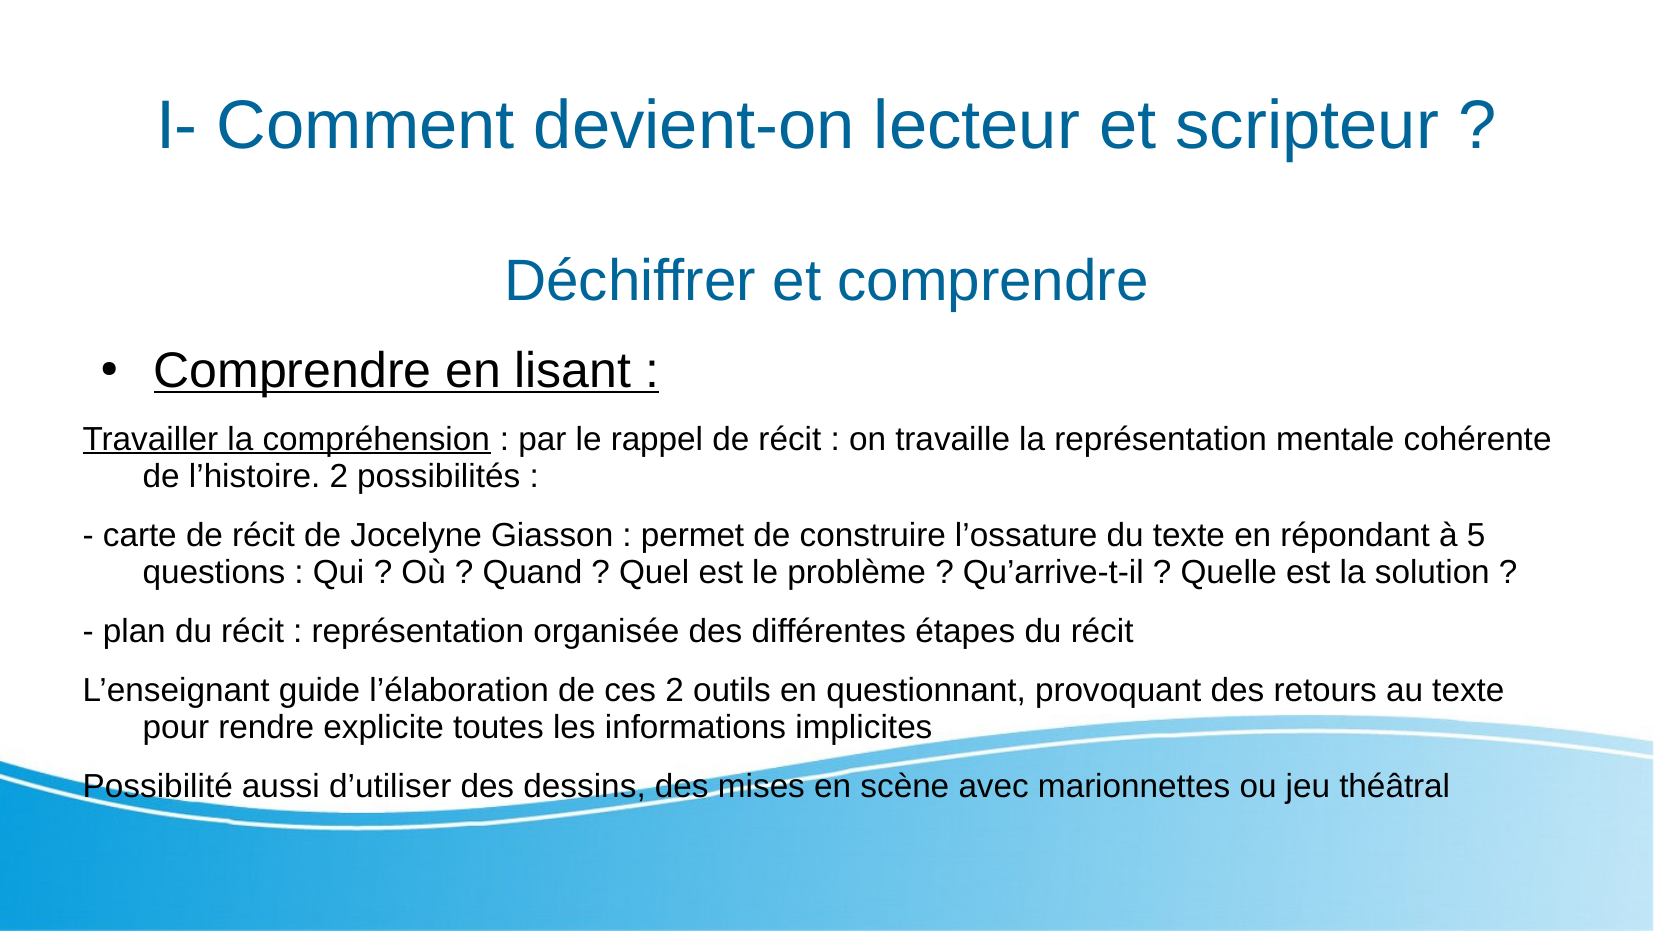

# I- Comment devient-on lecteur et scripteur ?
Déchiffrer et comprendre
Comprendre en lisant :
Travailler la compréhension : par le rappel de récit : on travaille la représentation mentale cohérente de l’histoire. 2 possibilités :
- carte de récit de Jocelyne Giasson : permet de construire l’ossature du texte en répondant à 5 questions : Qui ? Où ? Quand ? Quel est le problème ? Qu’arrive-t-il ? Quelle est la solution ?
- plan du récit : représentation organisée des différentes étapes du récit
L’enseignant guide l’élaboration de ces 2 outils en questionnant, provoquant des retours au texte pour rendre explicite toutes les informations implicites
Possibilité aussi d’utiliser des dessins, des mises en scène avec marionnettes ou jeu théâtral